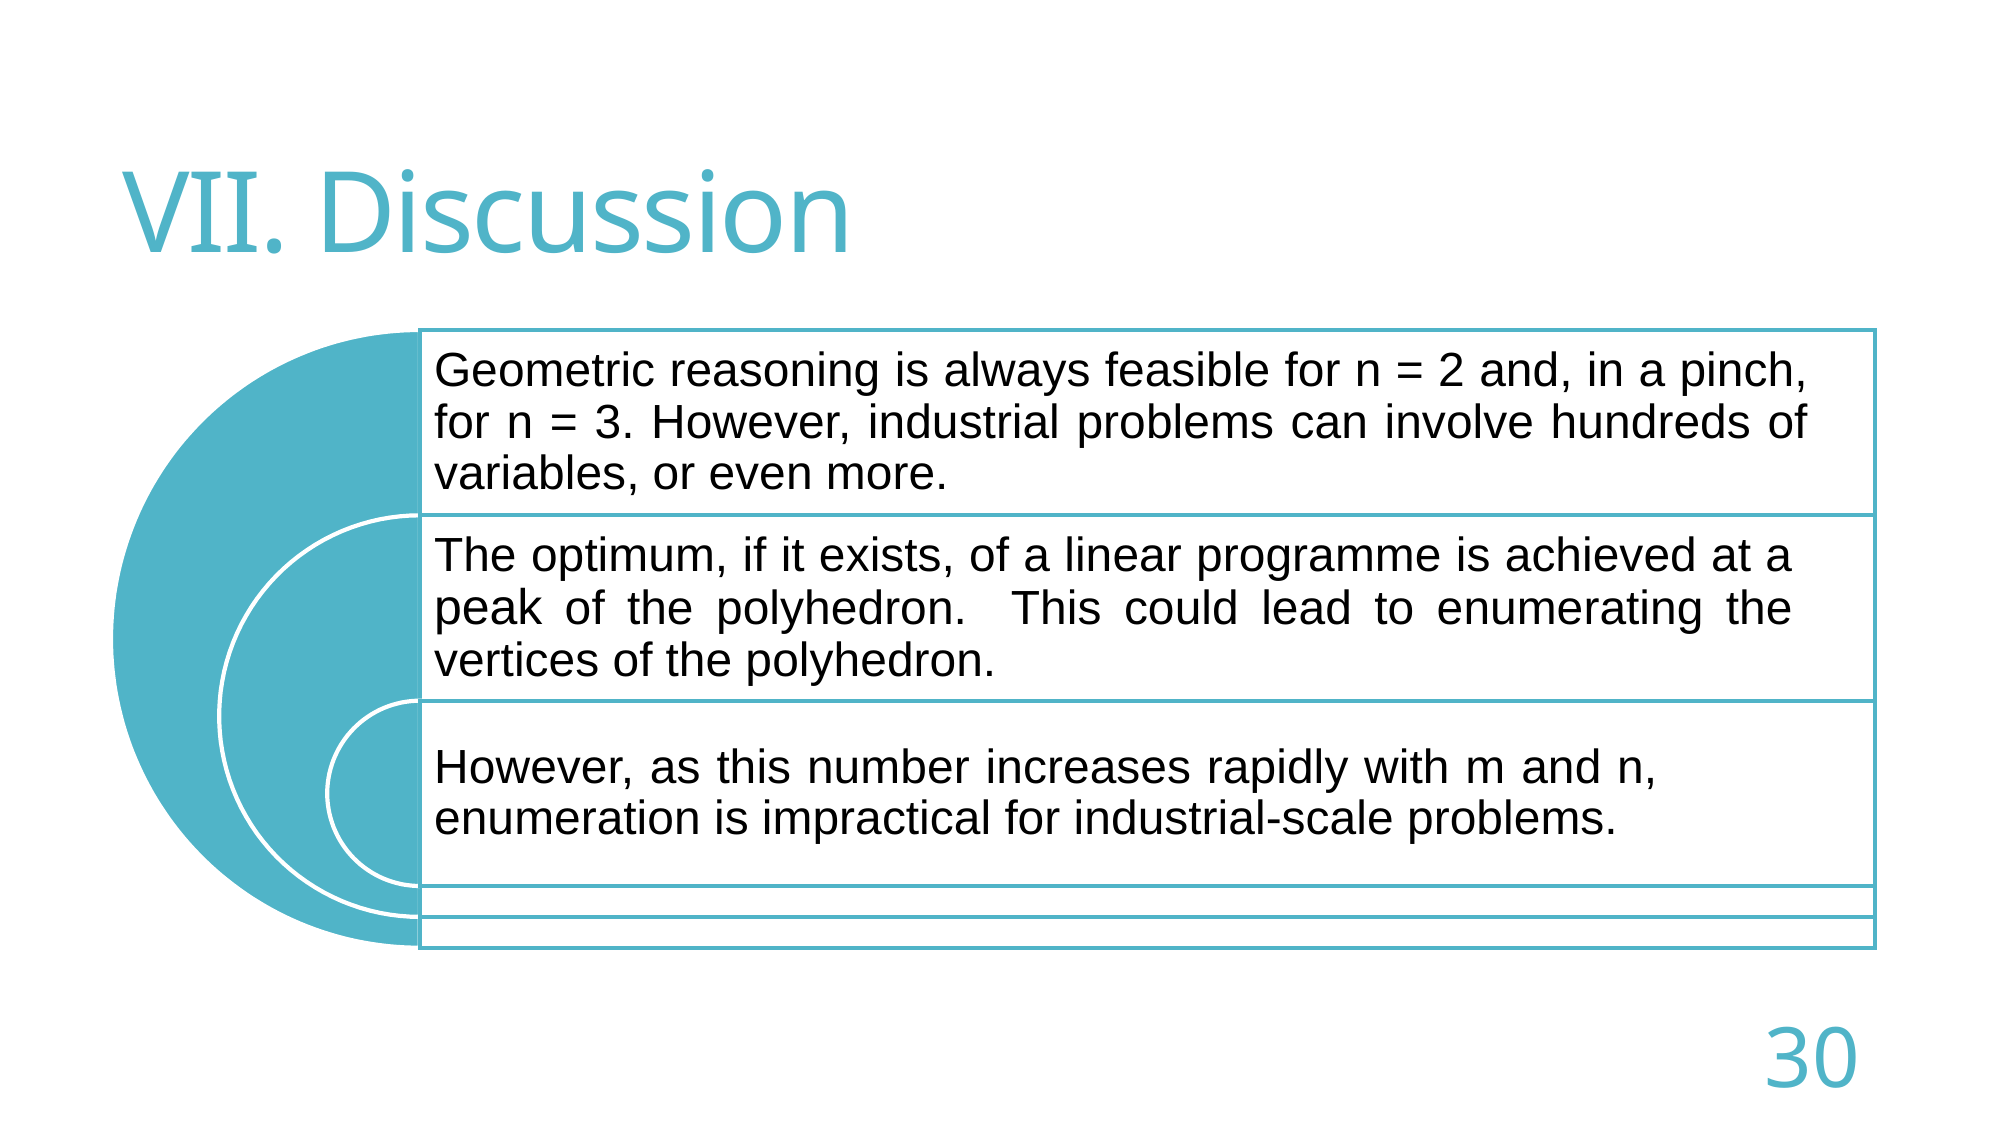

VII. Discussion
Geometric reasoning is always feasible for n = 2 and, in a pinch, for n = 3. However, industrial problems can involve hundreds of variables, or even more.
The optimum, if it exists, of a linear programme is achieved at a peak of the polyhedron. This could lead to enumerating the vertices of the polyhedron.
However, as this number increases rapidly with m and n, enumeration is impractical for industrial-scale problems.